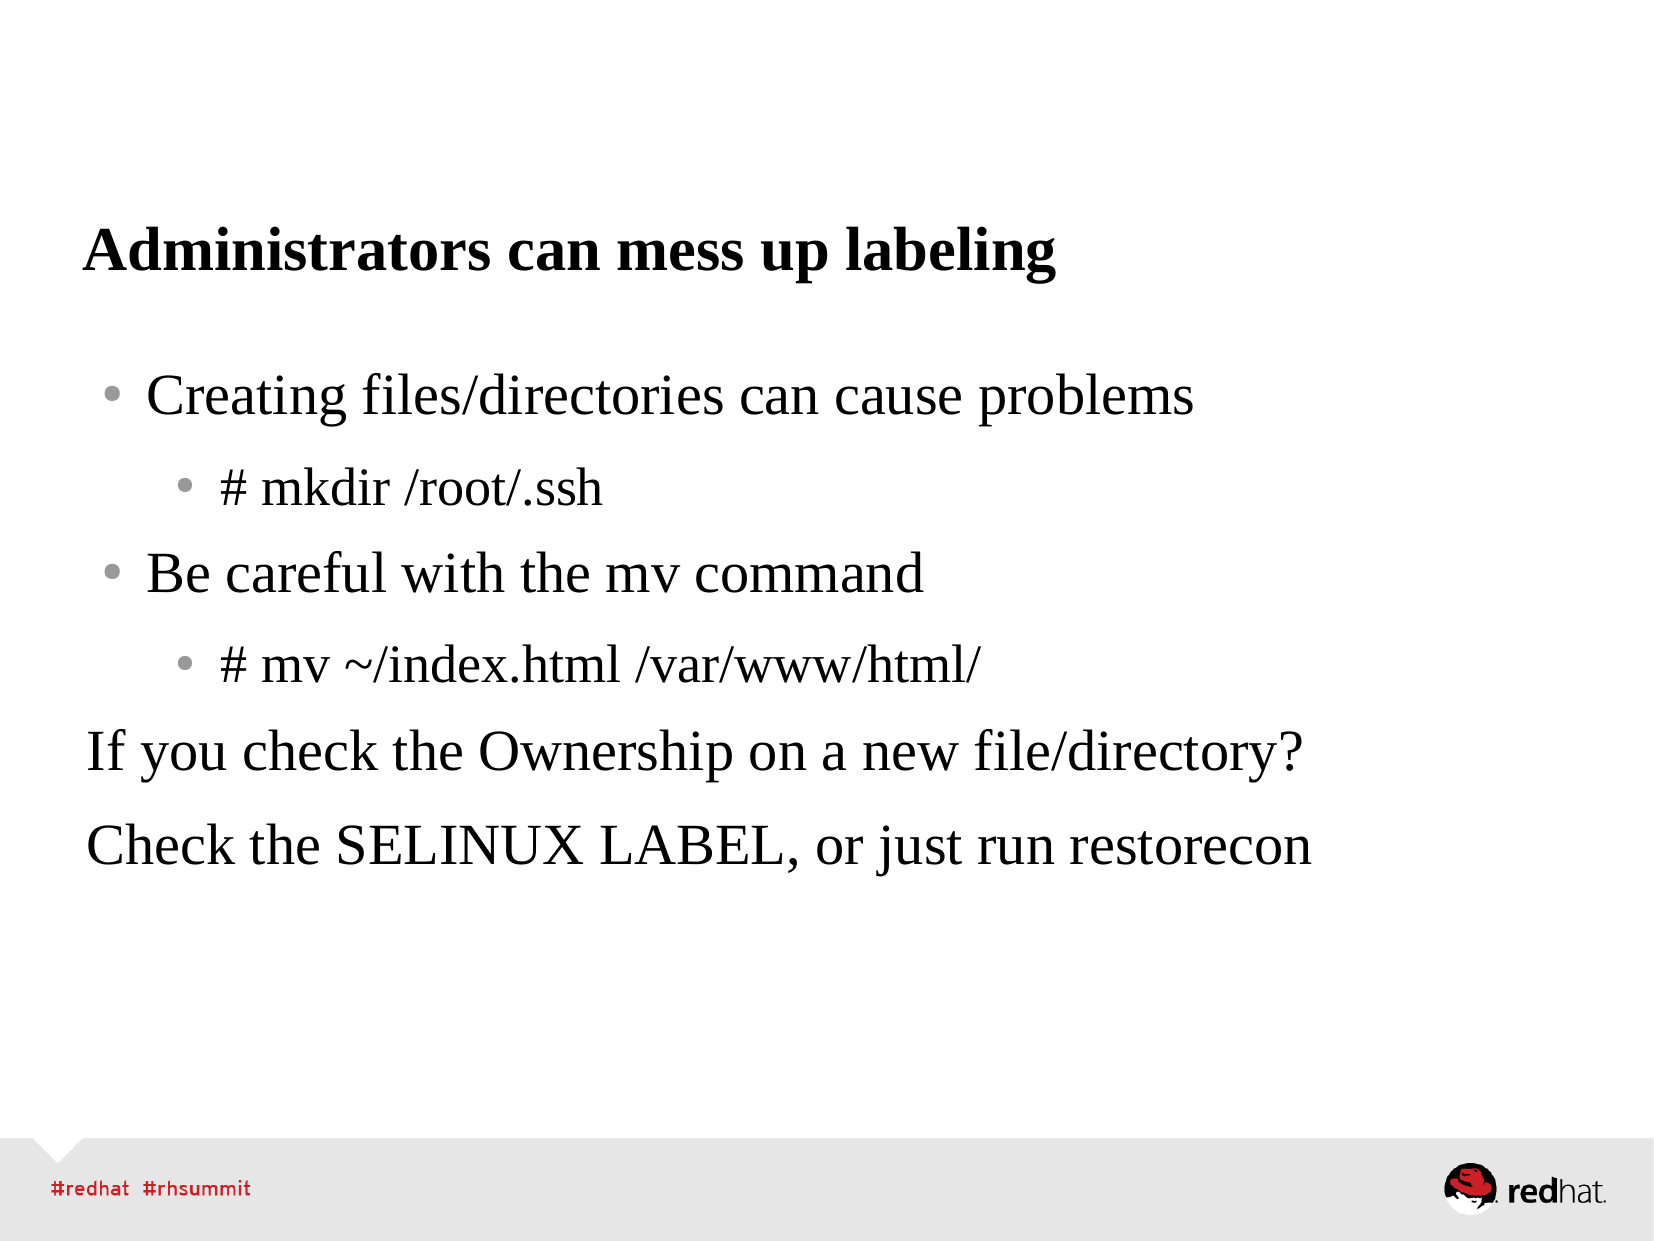

# Administrators can mess up labeling
Creating files/directories can cause problems
# mkdir /root/.ssh
Be careful with the mv command
# mv ~/index.html /var/www/html/
If you check the Ownership on a new file/directory?
Check the SELINUX LABEL, or just run restorecon